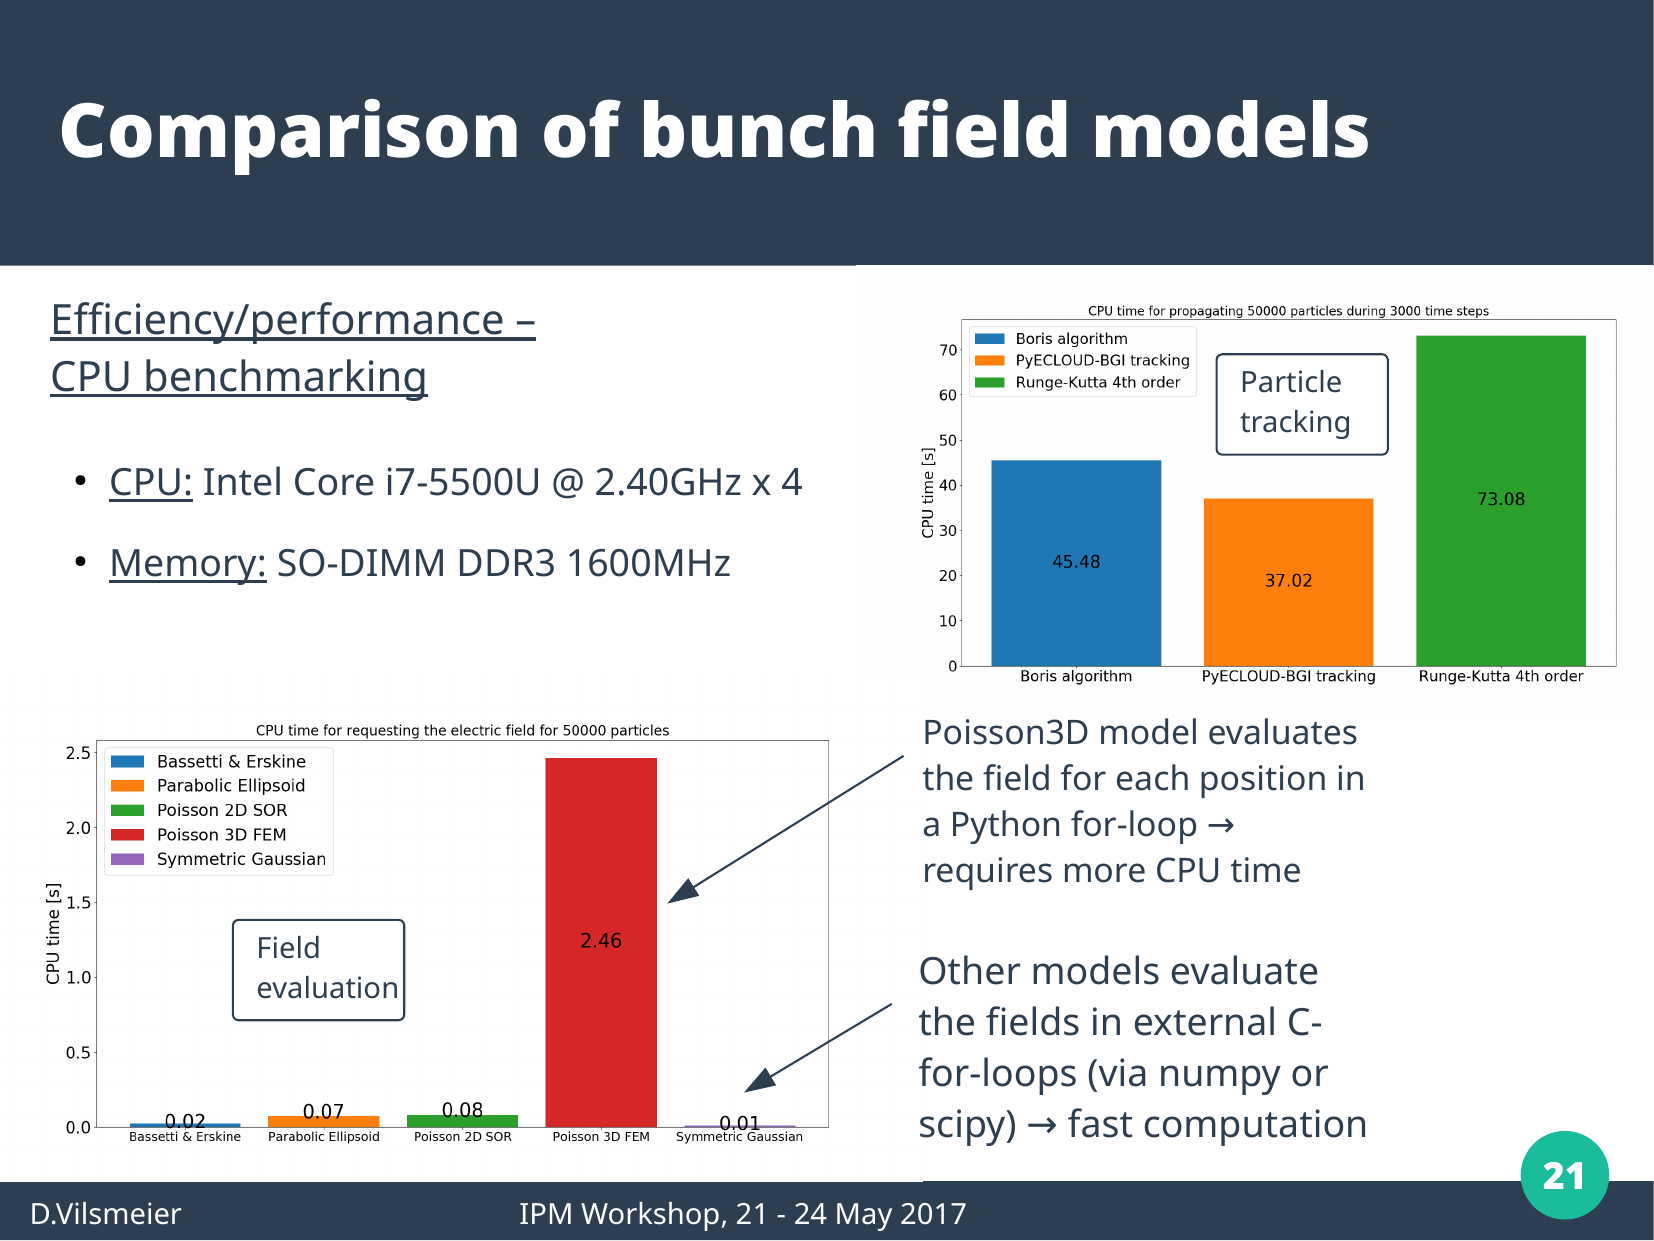

# Comparison of bunch field models
Efficiency/performance – CPU benchmarking
Particle tracking
CPU: Intel Core i7-5500U @ 2.40GHz x 4
Memory: SO-DIMM DDR3 1600MHz
Poisson3D model evaluates the field for each position in a Python for-loop → requires more CPU time
Field evaluation
Other models evaluate the fields in external C-for-loops (via numpy or scipy) → fast computation
21
D.Vilsmeier IPM Workshop, 21 - 24 May 2017